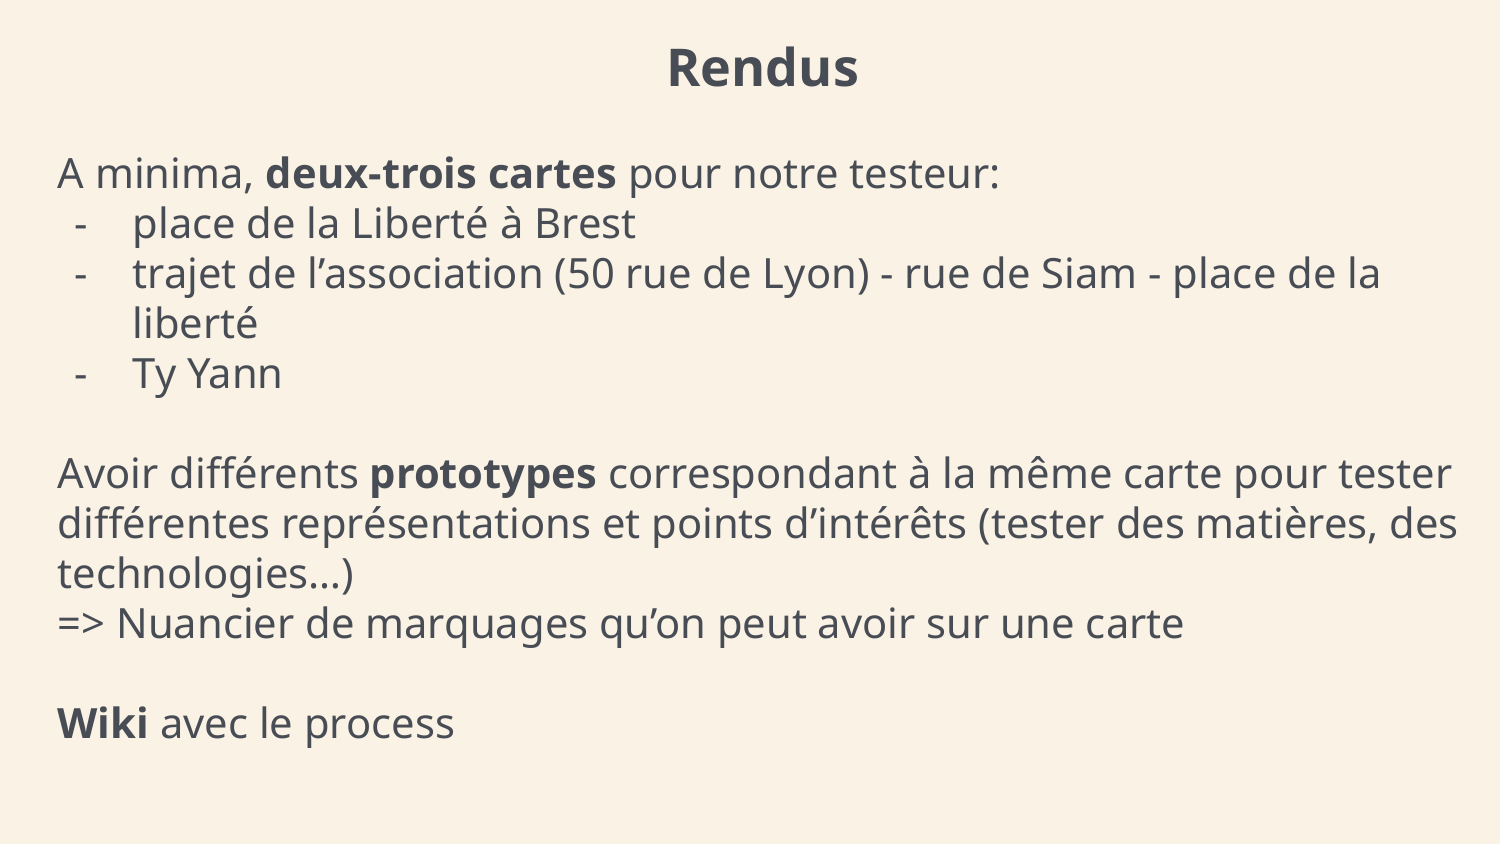

Rendus
A minima, deux-trois cartes pour notre testeur:
place de la Liberté à Brest
trajet de l’association (50 rue de Lyon) - rue de Siam - place de la liberté
Ty Yann
Avoir différents prototypes correspondant à la même carte pour tester différentes représentations et points d’intérêts (tester des matières, des technologies…)
=> Nuancier de marquages qu’on peut avoir sur une carte
Wiki avec le process